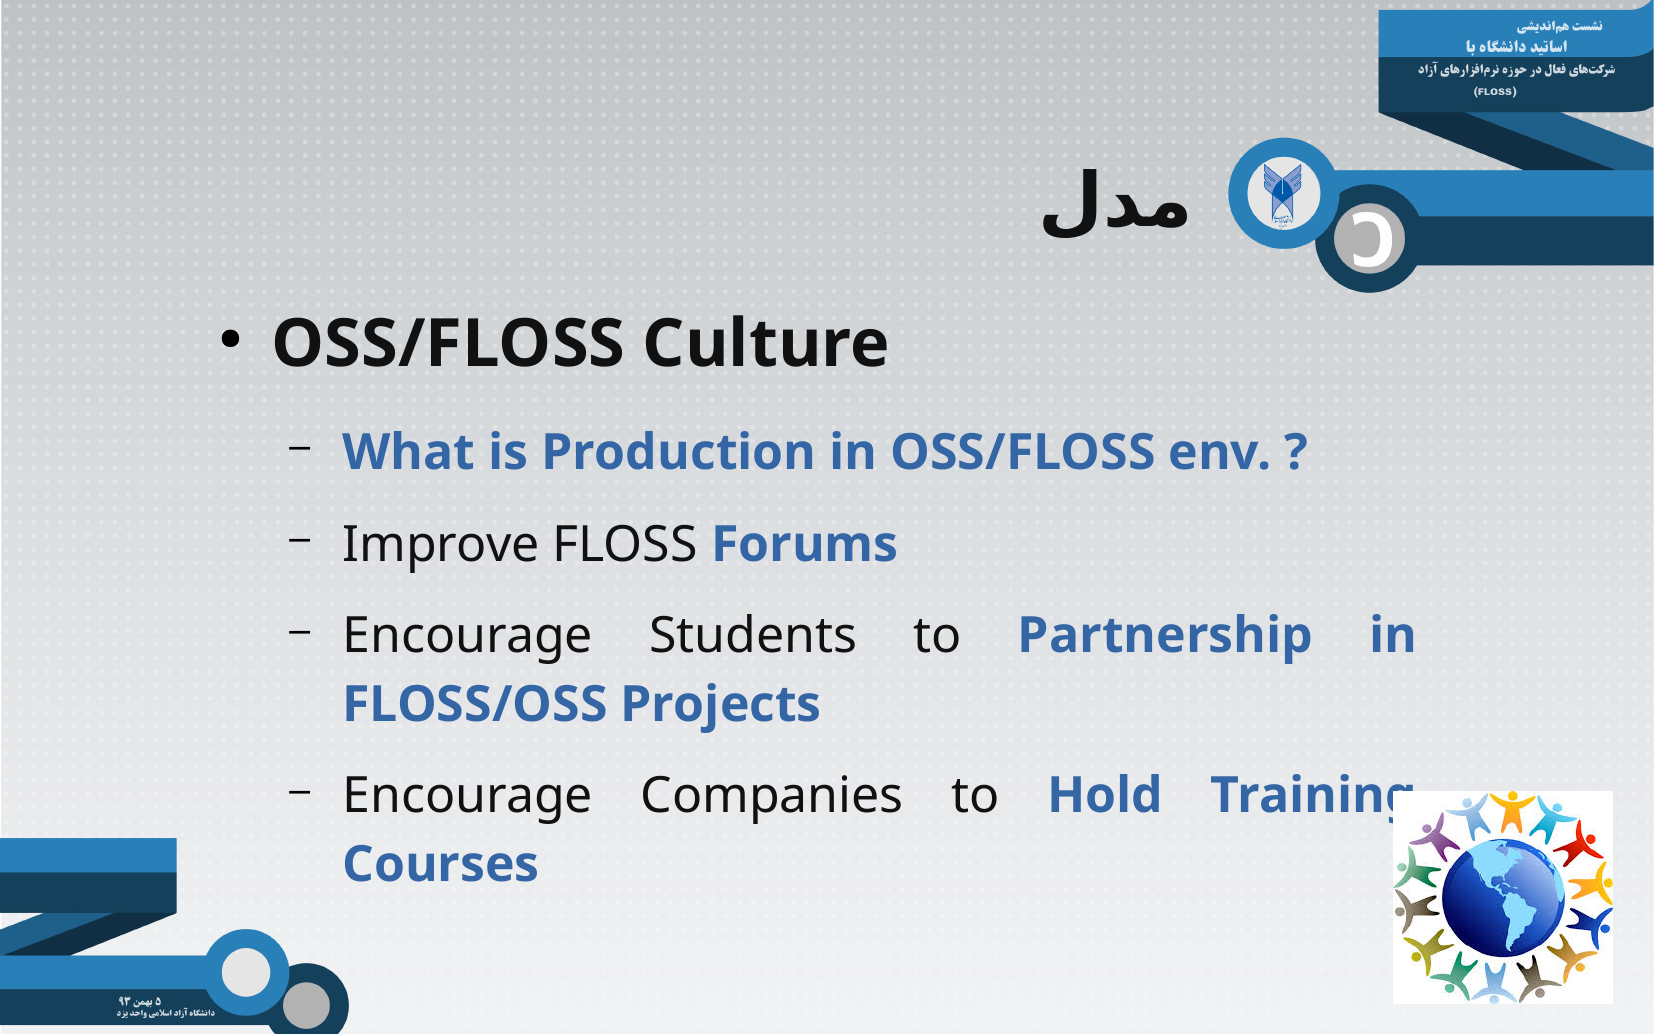

# مدل
OSS/FLOSS Culture
What is Production in OSS/FLOSS env. ?
Improve FLOSS Forums
Encourage Students to Partnership in FLOSS/OSS Projects
Encourage Companies to Hold Training Courses
6